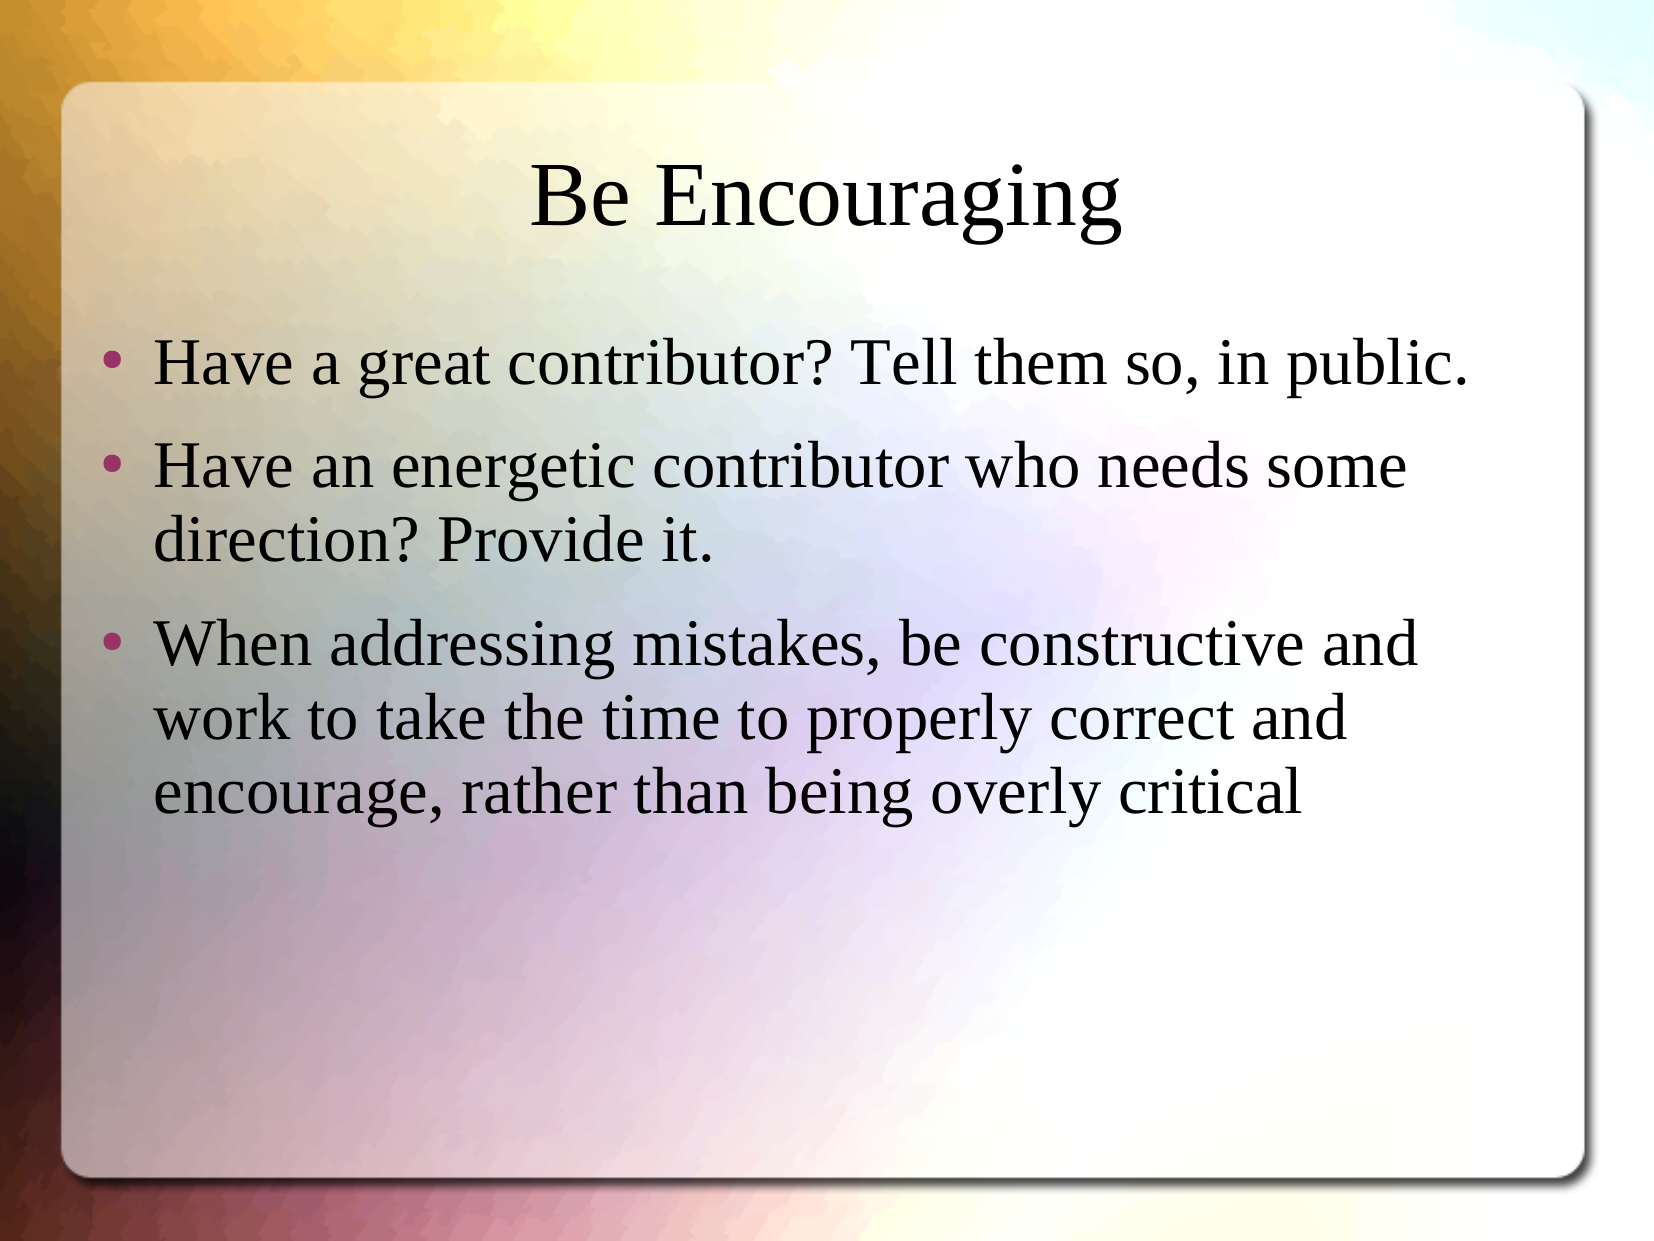

# Be Encouraging
Have a great contributor? Tell them so, in public.
Have an energetic contributor who needs some direction? Provide it.
When addressing mistakes, be constructive and work to take the time to properly correct and encourage, rather than being overly critical